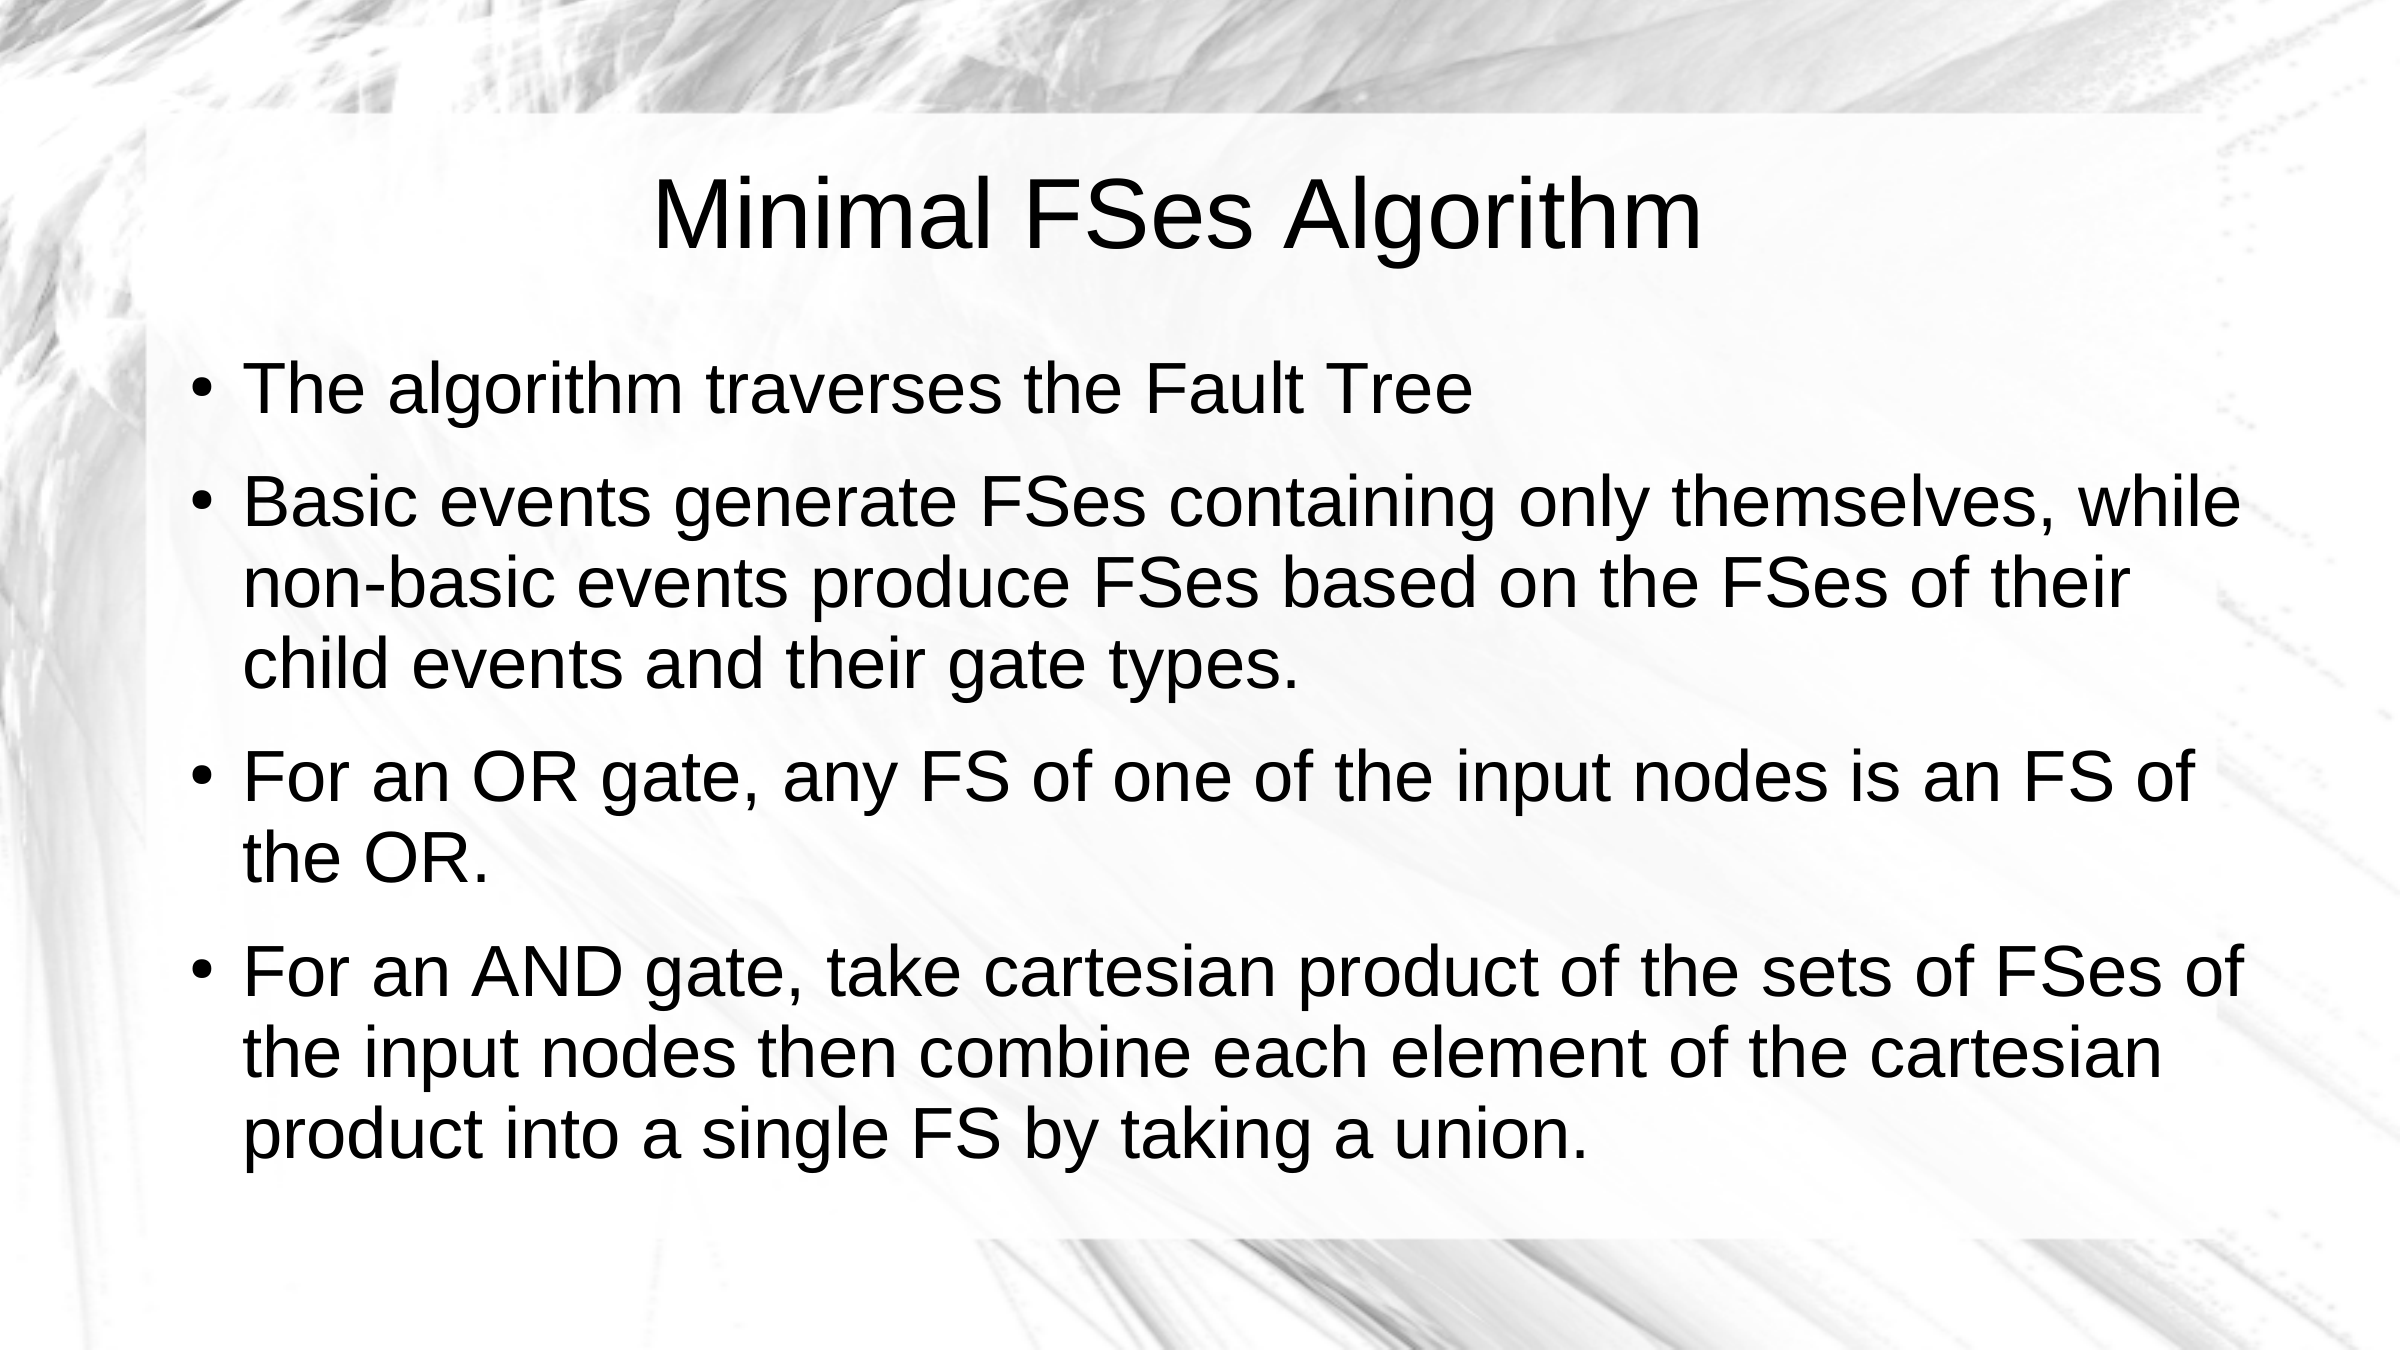

# Minimal FSes Algorithm
The algorithm traverses the Fault Tree
Basic events generate FSes containing only themselves, while non-basic events produce FSes based on the FSes of their child events and their gate types.
For an OR gate, any FS of one of the input nodes is an FS of the OR.
For an AND gate, take cartesian product of the sets of FSes of the input nodes then combine each element of the cartesian product into a single FS by taking a union.